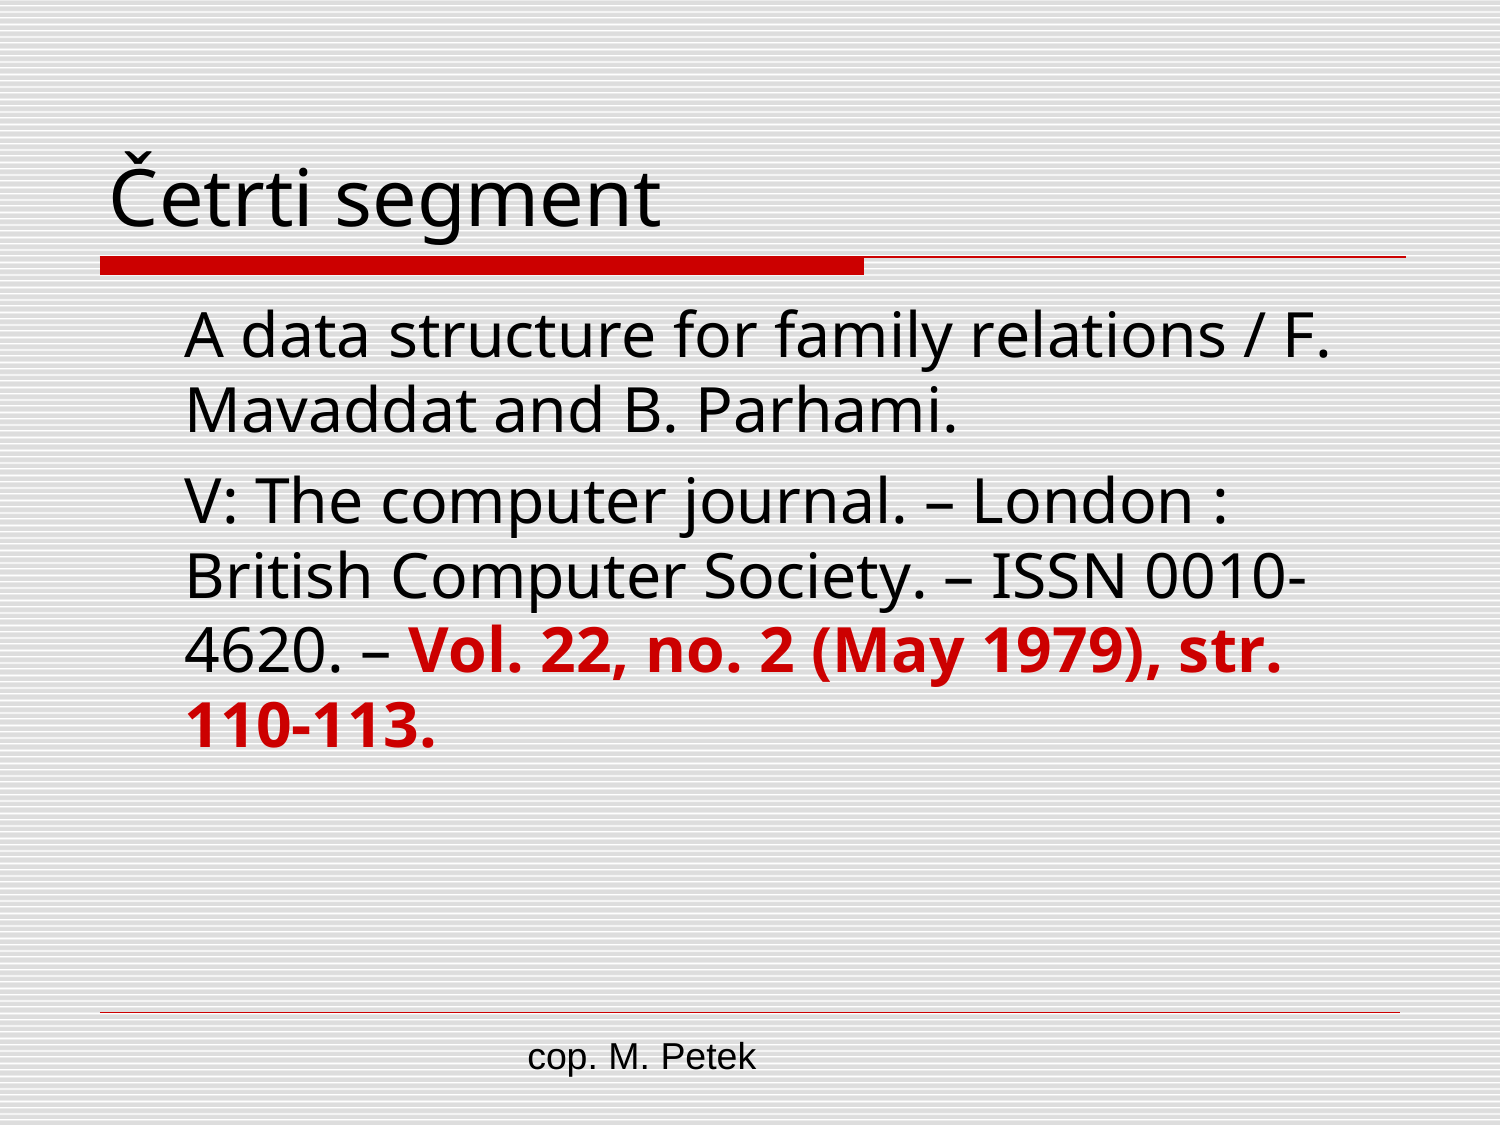

# Četrti segment
	A data structure for family relations / F. Mavaddat and B. Parhami.
	V: The computer journal. – London : British Computer Society. – ISSN 0010-4620. – Vol. 22, no. 2 (May 1979), str. 110-113.
cop. M. Petek